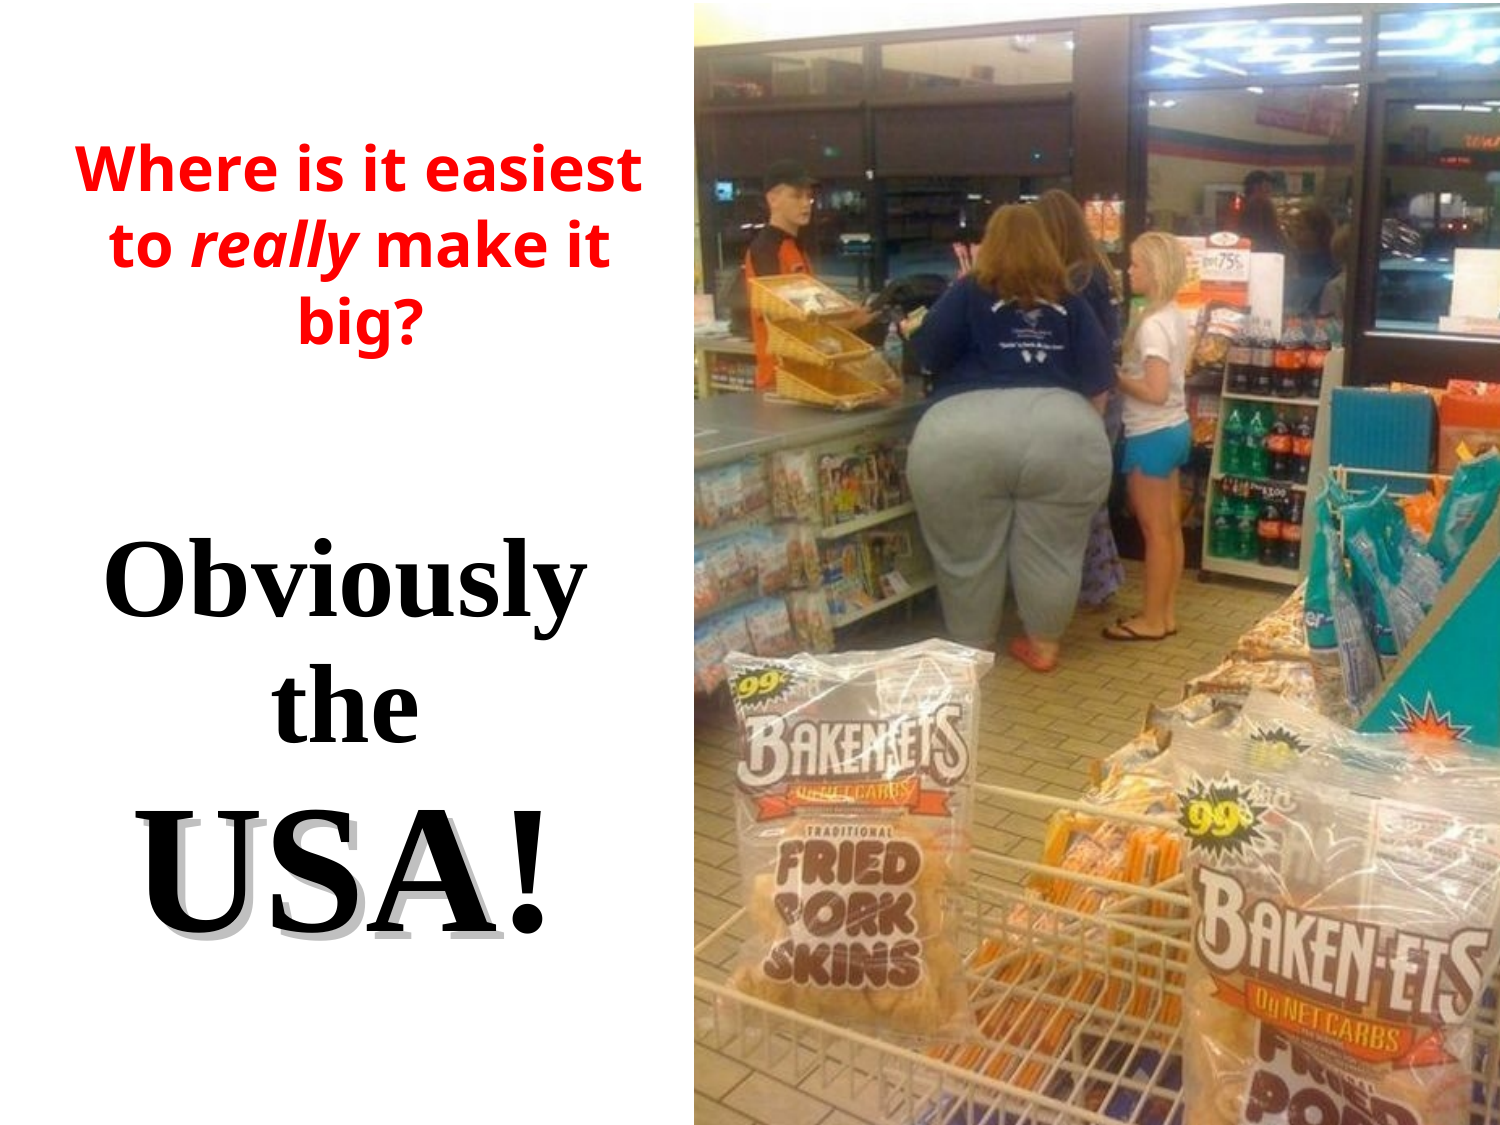

Where is it easiest to really make it big?
Obviously the USA!